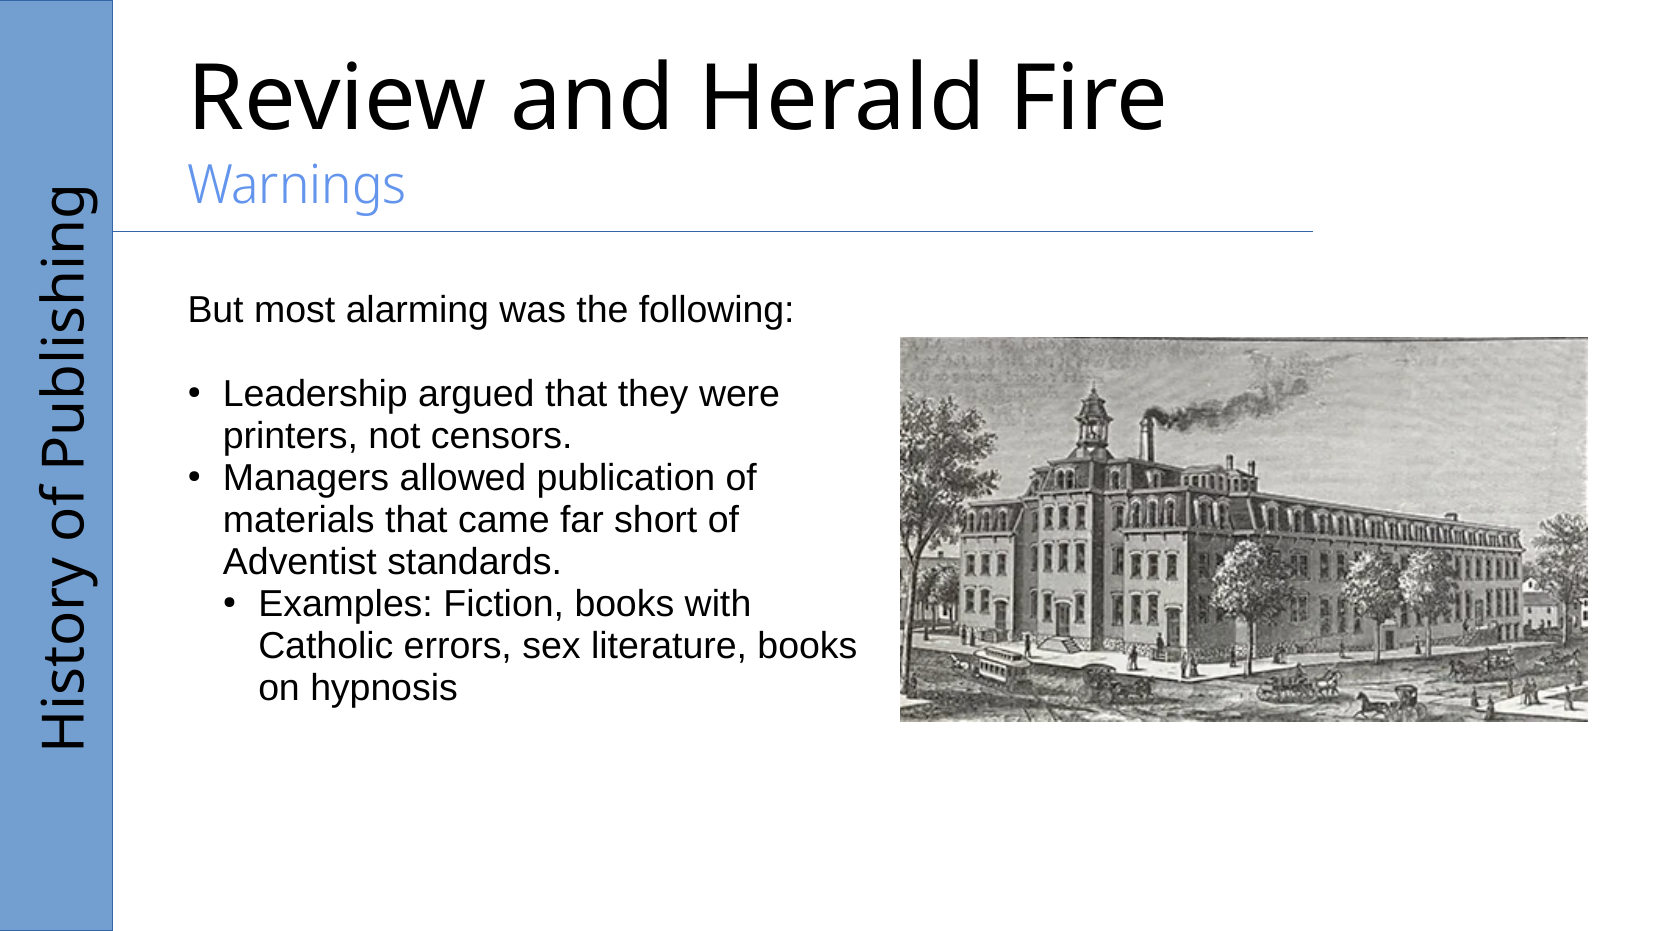

# Review and Herald Fire
Warnings
But most alarming was the following:
Leadership argued that they were printers, not censors.
Managers allowed publication of materials that came far short of Adventist standards.
Examples: Fiction, books with Catholic errors, sex literature, books on hypnosis
History of Publishing